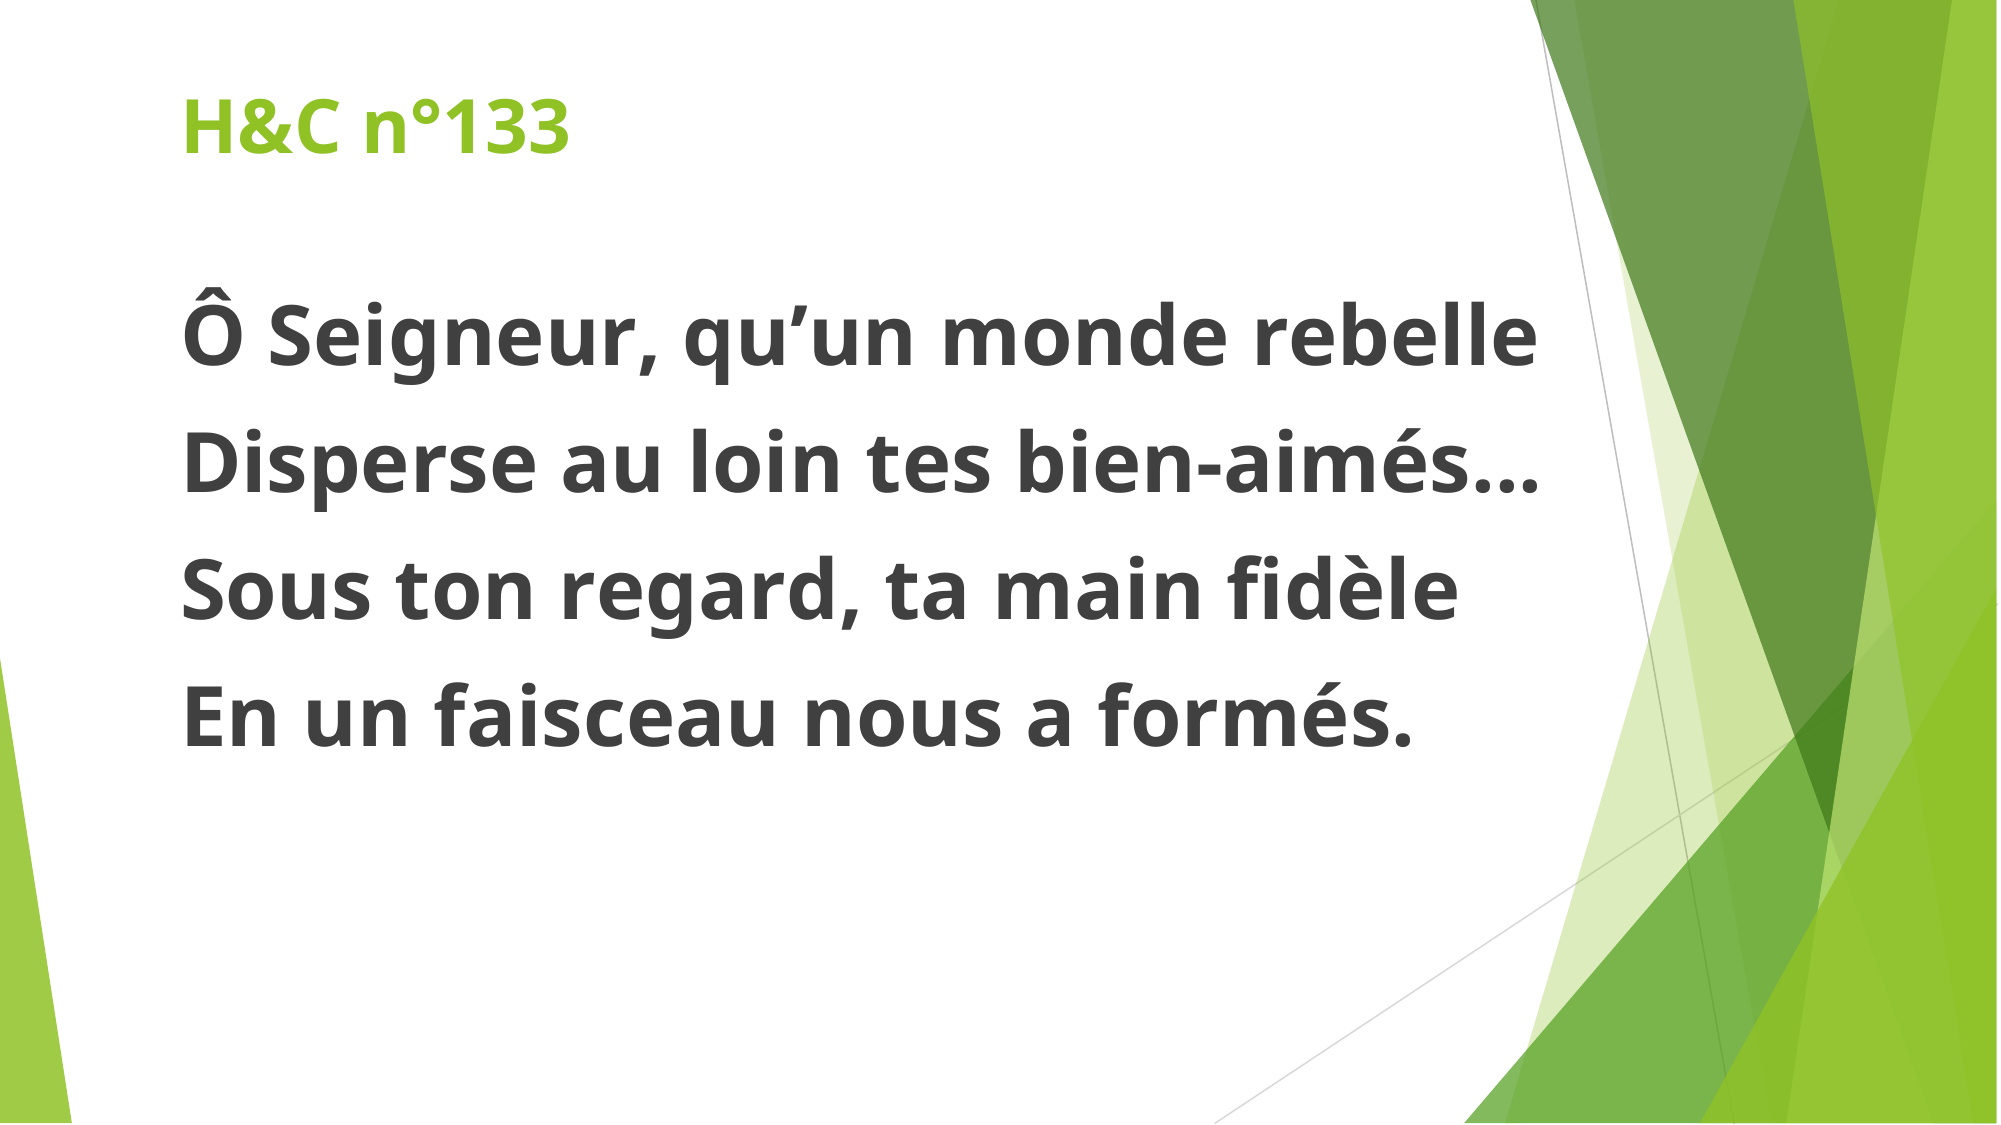

H&C n°133
Ô Seigneur, qu’un monde rebelle
Disperse au loin tes bien-aimés...
Sous ton regard, ta main fidèle
En un faisceau nous a formés.